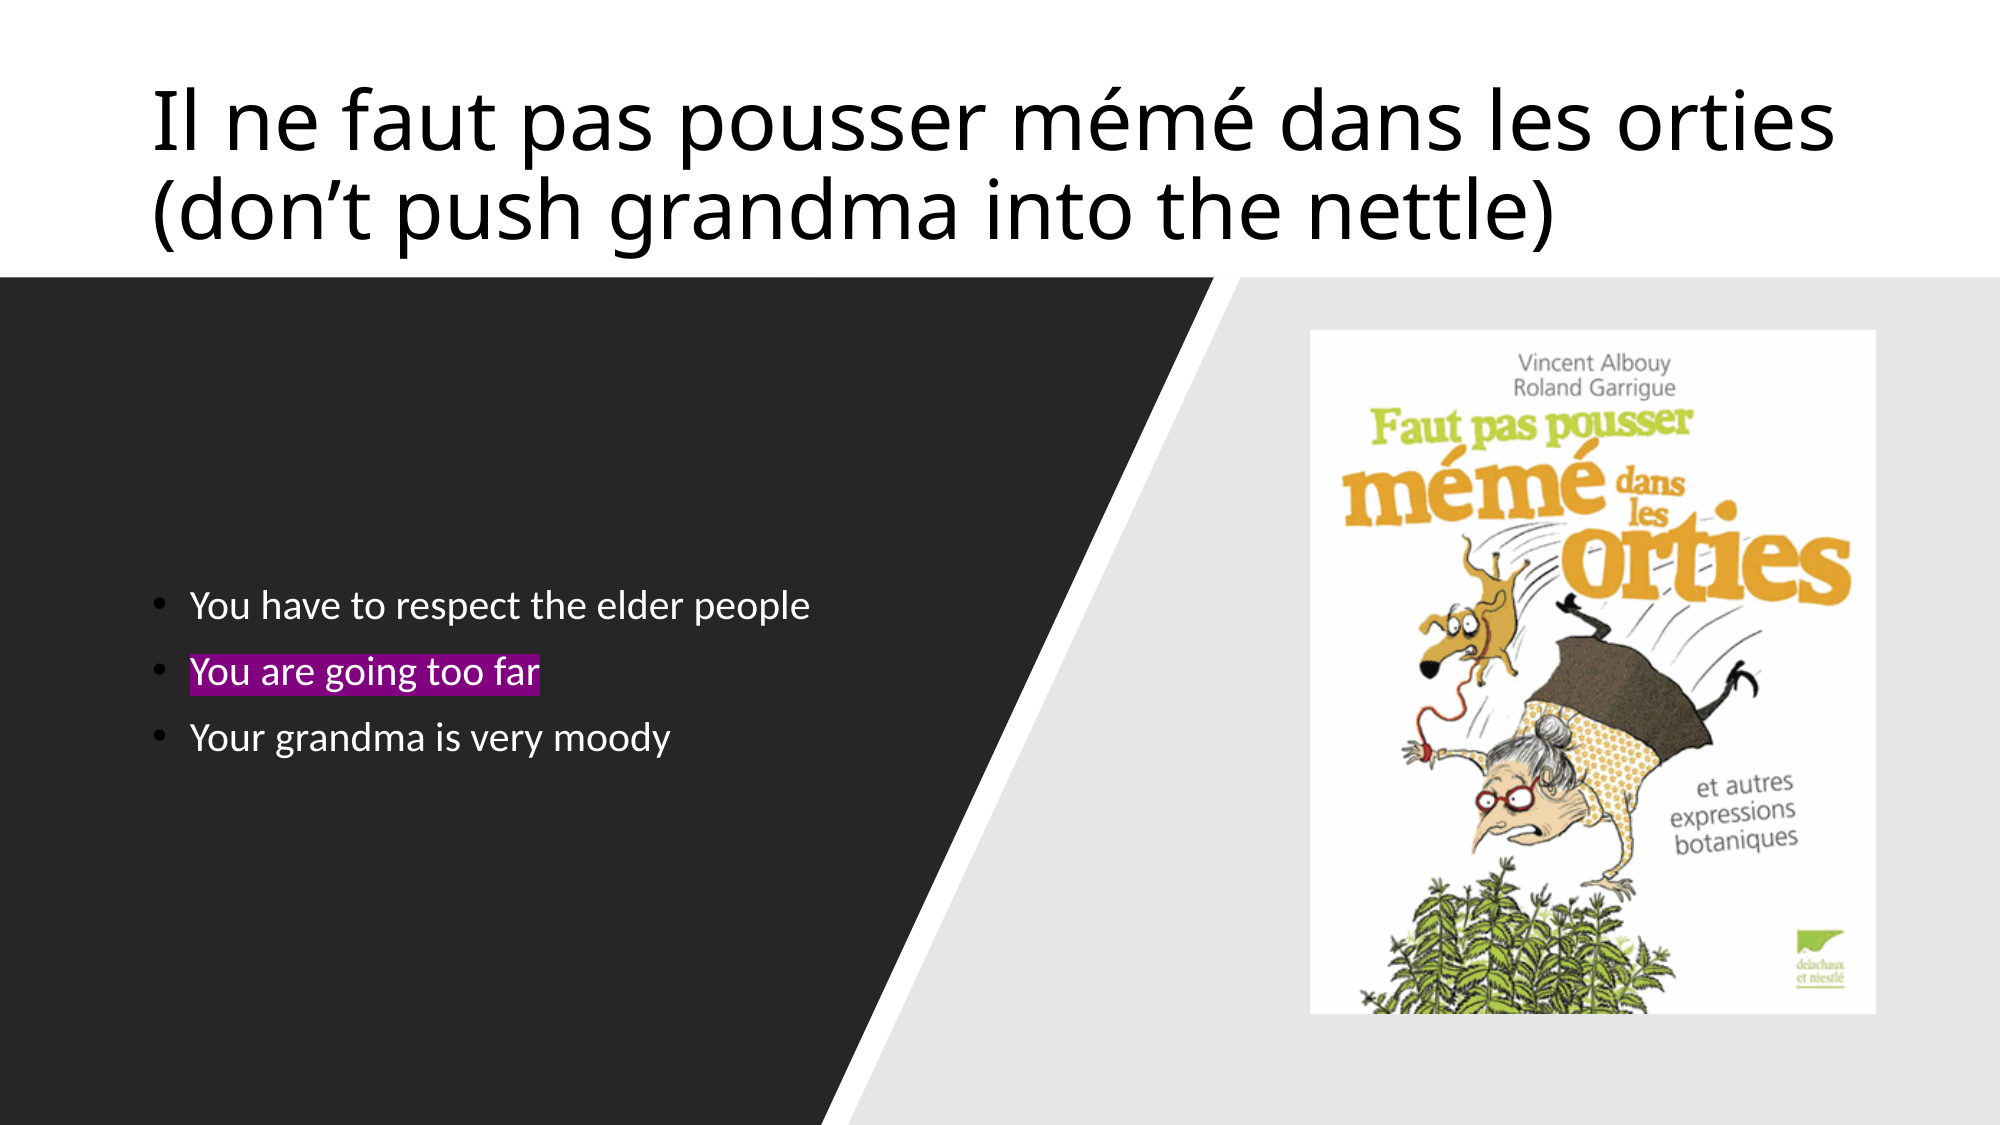

# Il ne faut pas pousser mémé dans les orties (don’t push grandma into the nettle)
You have to respect the elder people
You are going too far
Your grandma is very moody